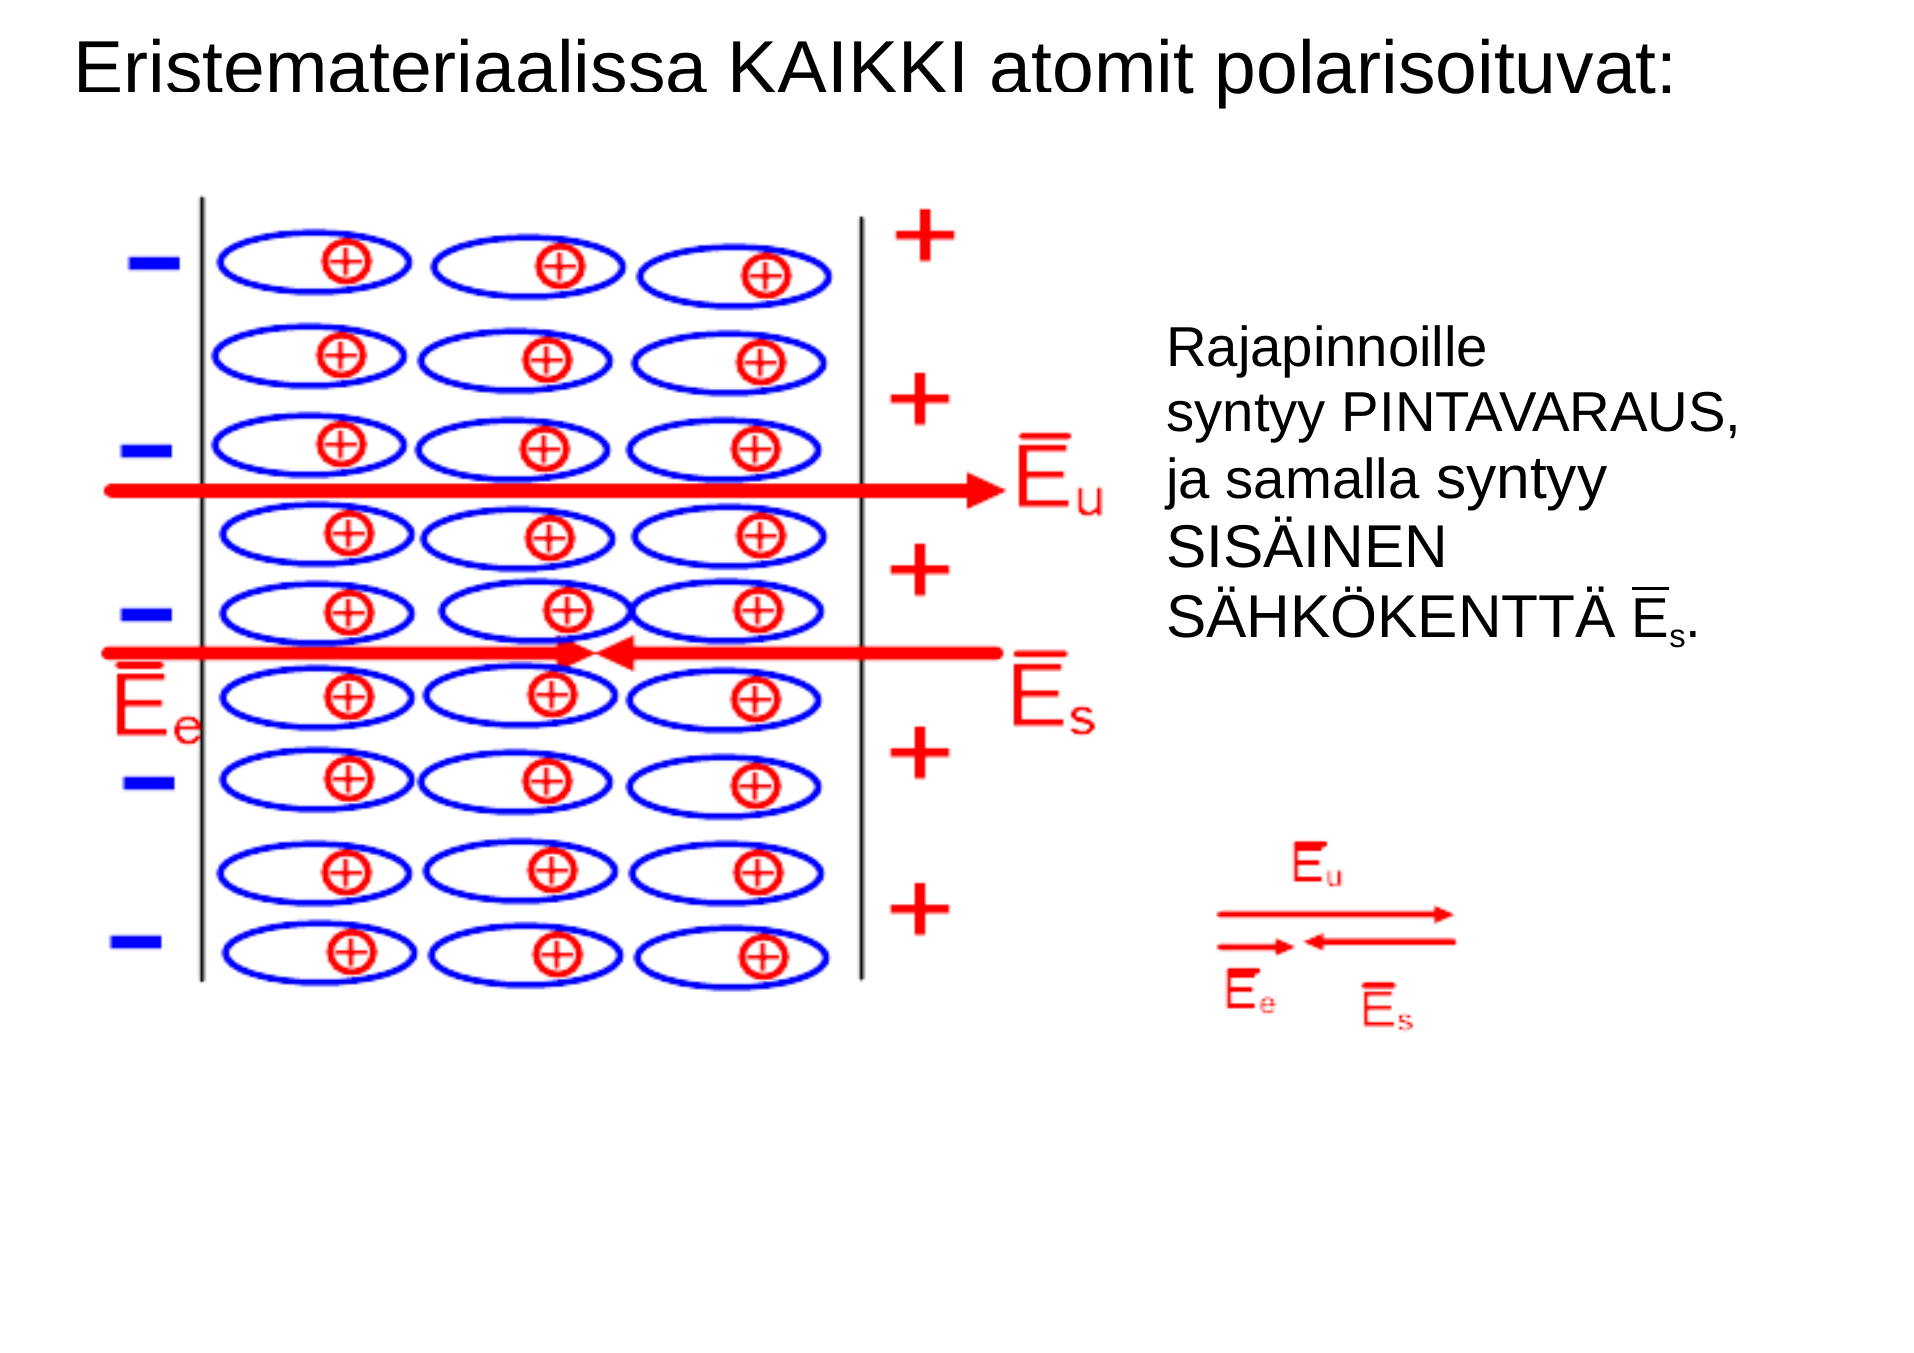

Eristemateriaalissa KAIKKI atomit polarisoituvat:
Rajapinnoille
syntyy PINTAVARAUS,
ja samalla syntyy
SISÄINEN
SÄHKÖKENTTÄ Es.